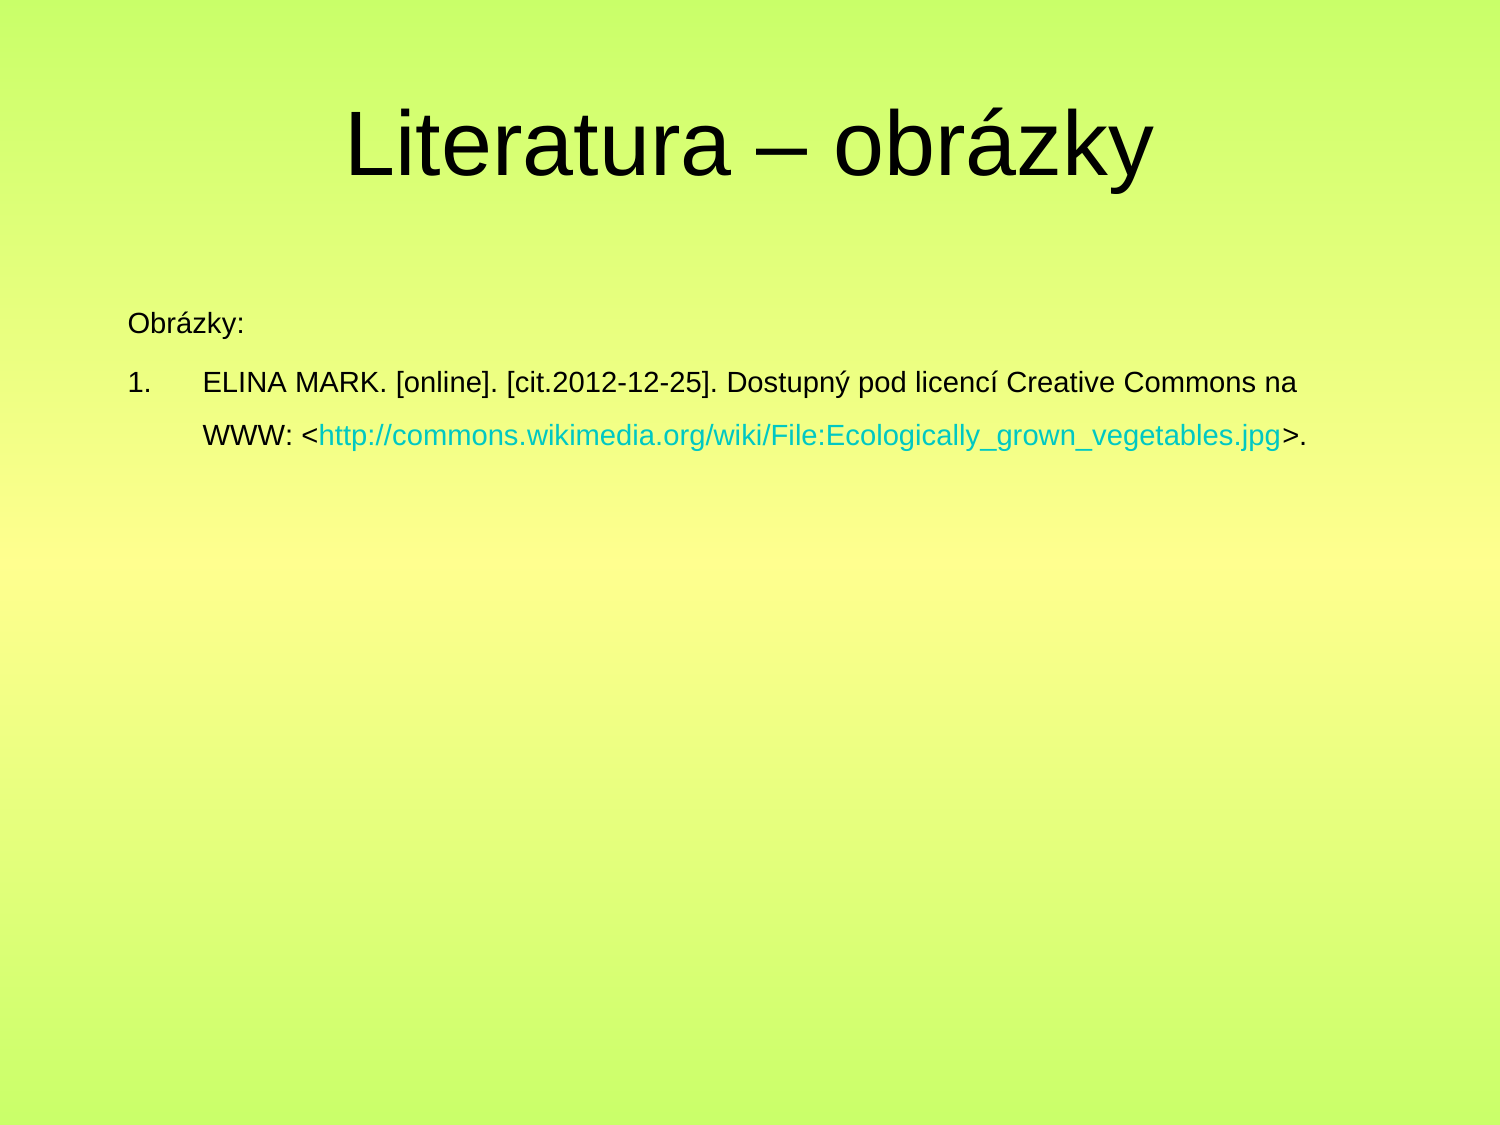

# Literatura – obrázky
Obrázky:
1.	ELINA MARK. [online]. [cit.2012-12-25]. Dostupný pod licencí Creative Commons na WWW: <http://commons.wikimedia.org/wiki/File:Ecologically_grown_vegetables.jpg>.